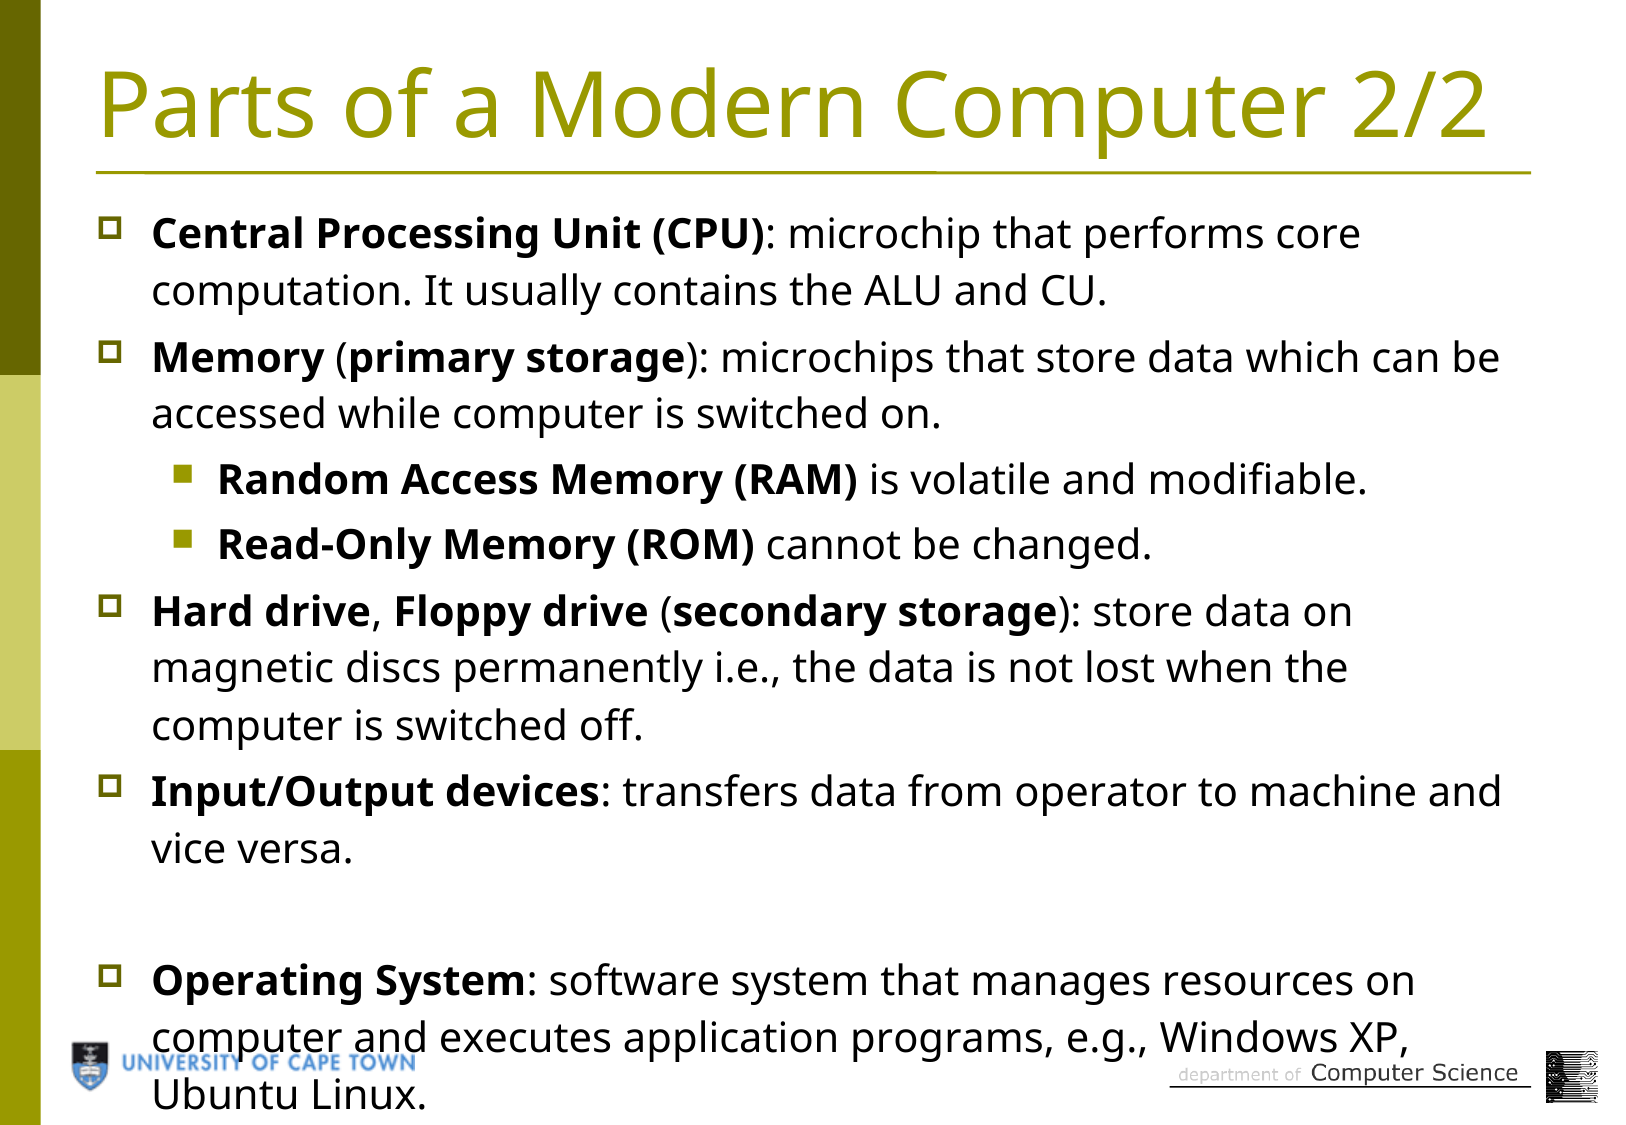

# Parts of a Modern Computer 2/2
Central Processing Unit (CPU): microchip that performs core computation. It usually contains the ALU and CU.
Memory (primary storage): microchips that store data which can be accessed while computer is switched on.
Random Access Memory (RAM) is volatile and modifiable.
Read-Only Memory (ROM) cannot be changed.
Hard drive, Floppy drive (secondary storage): store data on magnetic discs permanently i.e., the data is not lost when the computer is switched off.
Input/Output devices: transfers data from operator to machine and vice versa.
Operating System: software system that manages resources on computer and executes application programs, e.g., Windows XP, Ubuntu Linux.